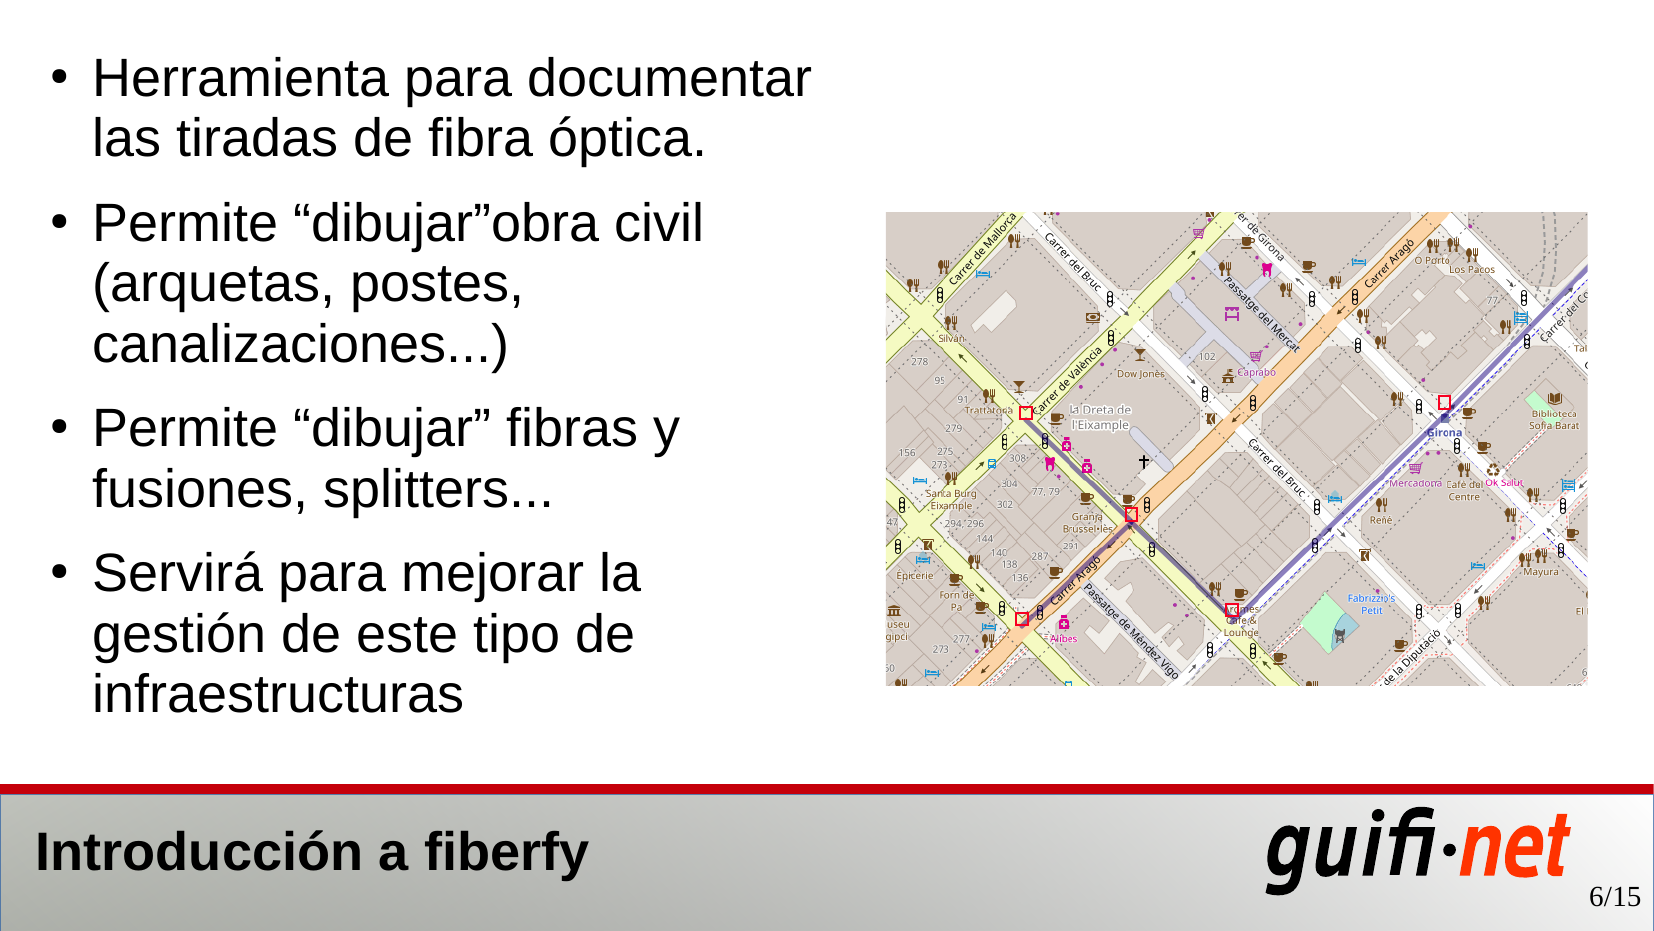

Herramienta para documentar las tiradas de fibra óptica.
Permite “dibujar”obra civil (arquetas, postes, canalizaciones...)
Permite “dibujar” fibras y fusiones, splitters...
Servirá para mejorar la gestión de este tipo de infraestructuras
# Introducción a fiberfy